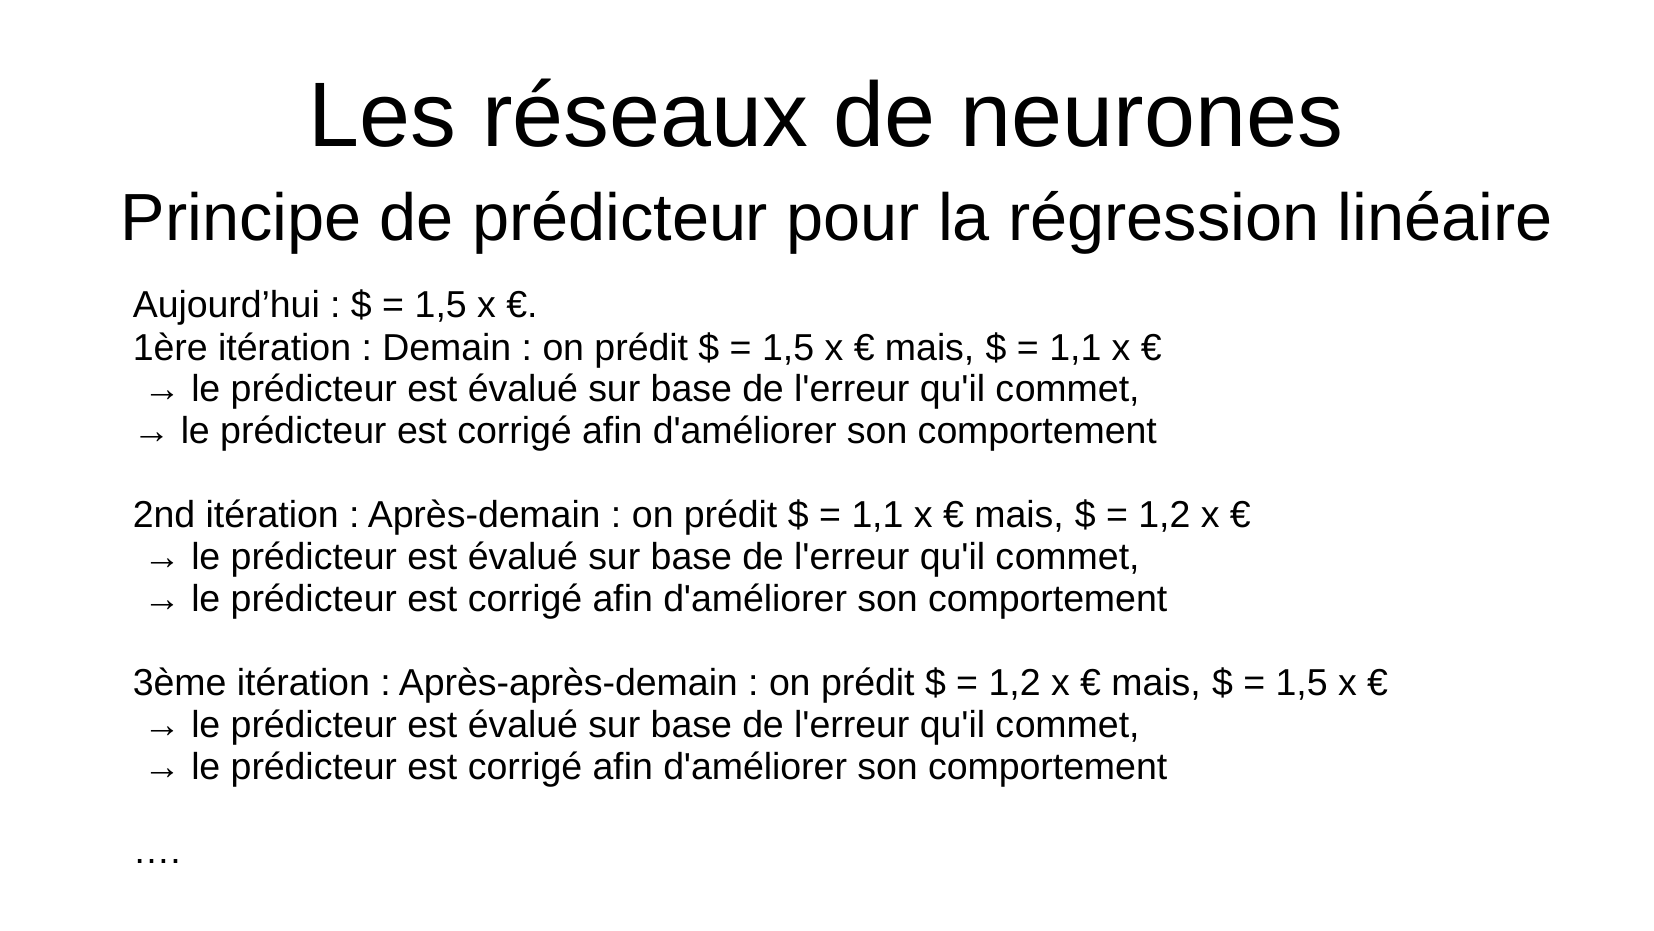

# Les réseaux de neurones
Principe de prédicteur pour la régression linéaire
Aujourd’hui : $ = 1,5 x €.
1ère itération : Demain : on prédit $ = 1,5 x € mais, $ = 1,1 x €
 → le prédicteur est évalué sur base de l'erreur qu'il commet,
→ le prédicteur est corrigé afin d'améliorer son comportement
2nd itération : Après-demain : on prédit $ = 1,1 x € mais, $ = 1,2 x €
 → le prédicteur est évalué sur base de l'erreur qu'il commet,
 → le prédicteur est corrigé afin d'améliorer son comportement
3ème itération : Après-après-demain : on prédit $ = 1,2 x € mais, $ = 1,5 x €
 → le prédicteur est évalué sur base de l'erreur qu'il commet,
 → le prédicteur est corrigé afin d'améliorer son comportement
….